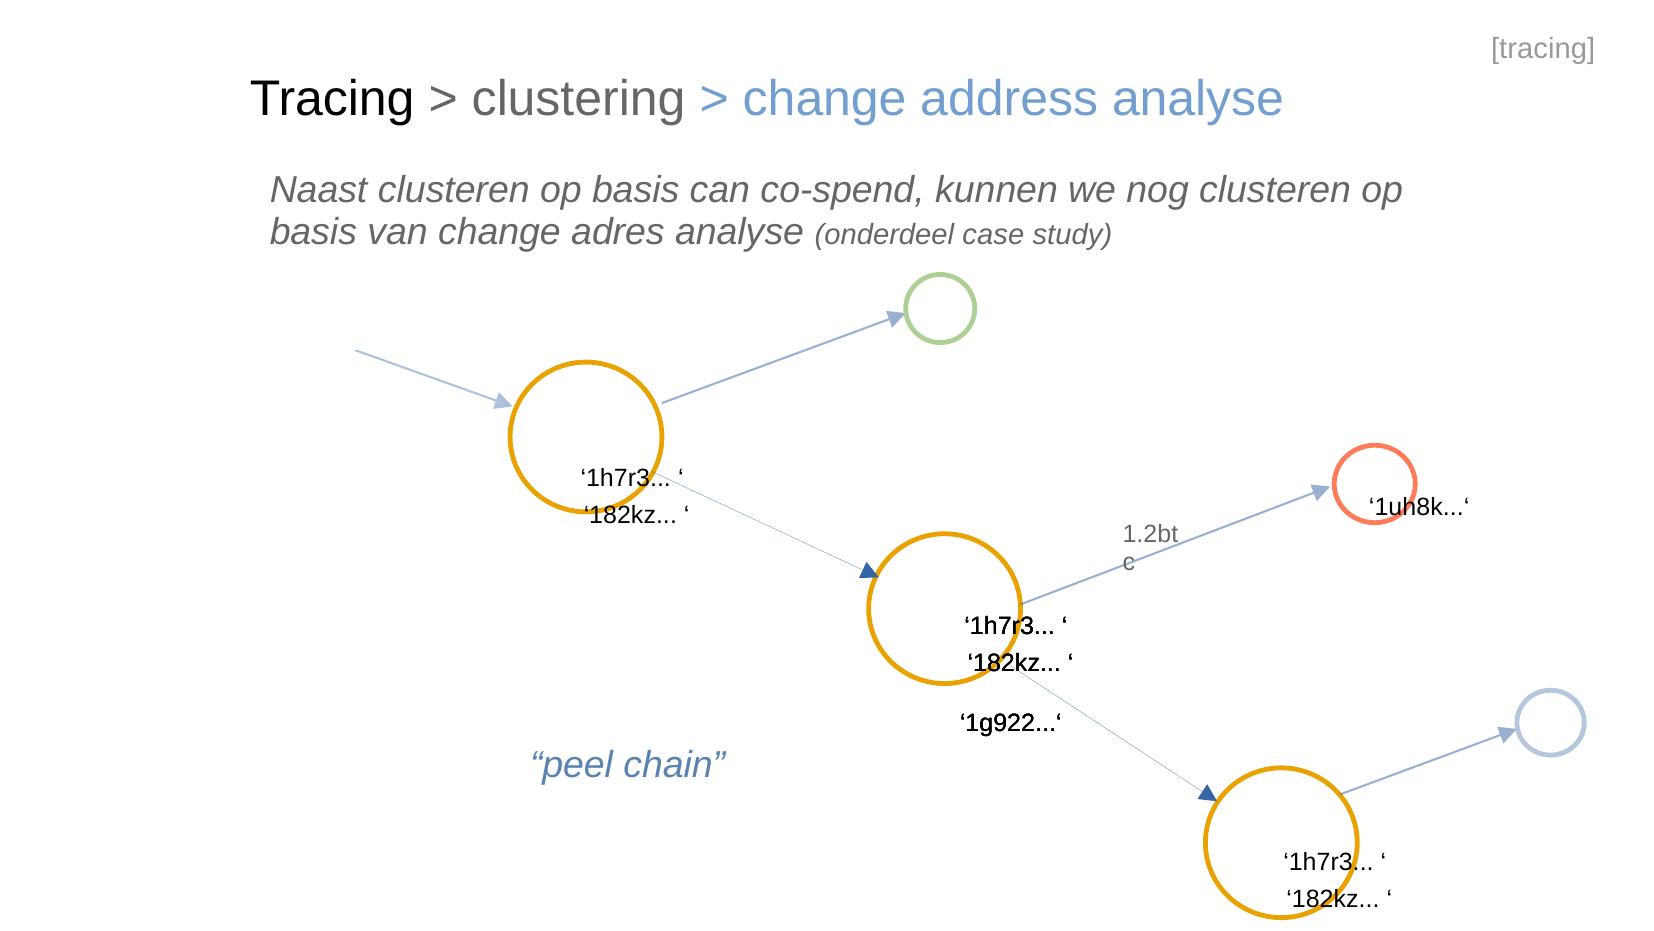

[tracing]
Tracing > clustering > change address analyse
Naast clusteren op basis can co-spend, kunnen we nog clusteren op basis van change adres analyse (onderdeel case study)
‘1h7r3... ‘
‘1uh8k...‘
‘182kz... ‘
1.2btc
‘1h7r3... ‘
‘1h7r3... ‘
‘1h7r3... ‘
‘182kz... ‘
‘182kz... ‘
‘182kz... ‘
 ‘1g922...‘
 ‘1g922...‘
 ‘1g922...‘
“peel chain”
‘1h7r3... ‘
‘182kz... ‘
 ‘1g922...‘